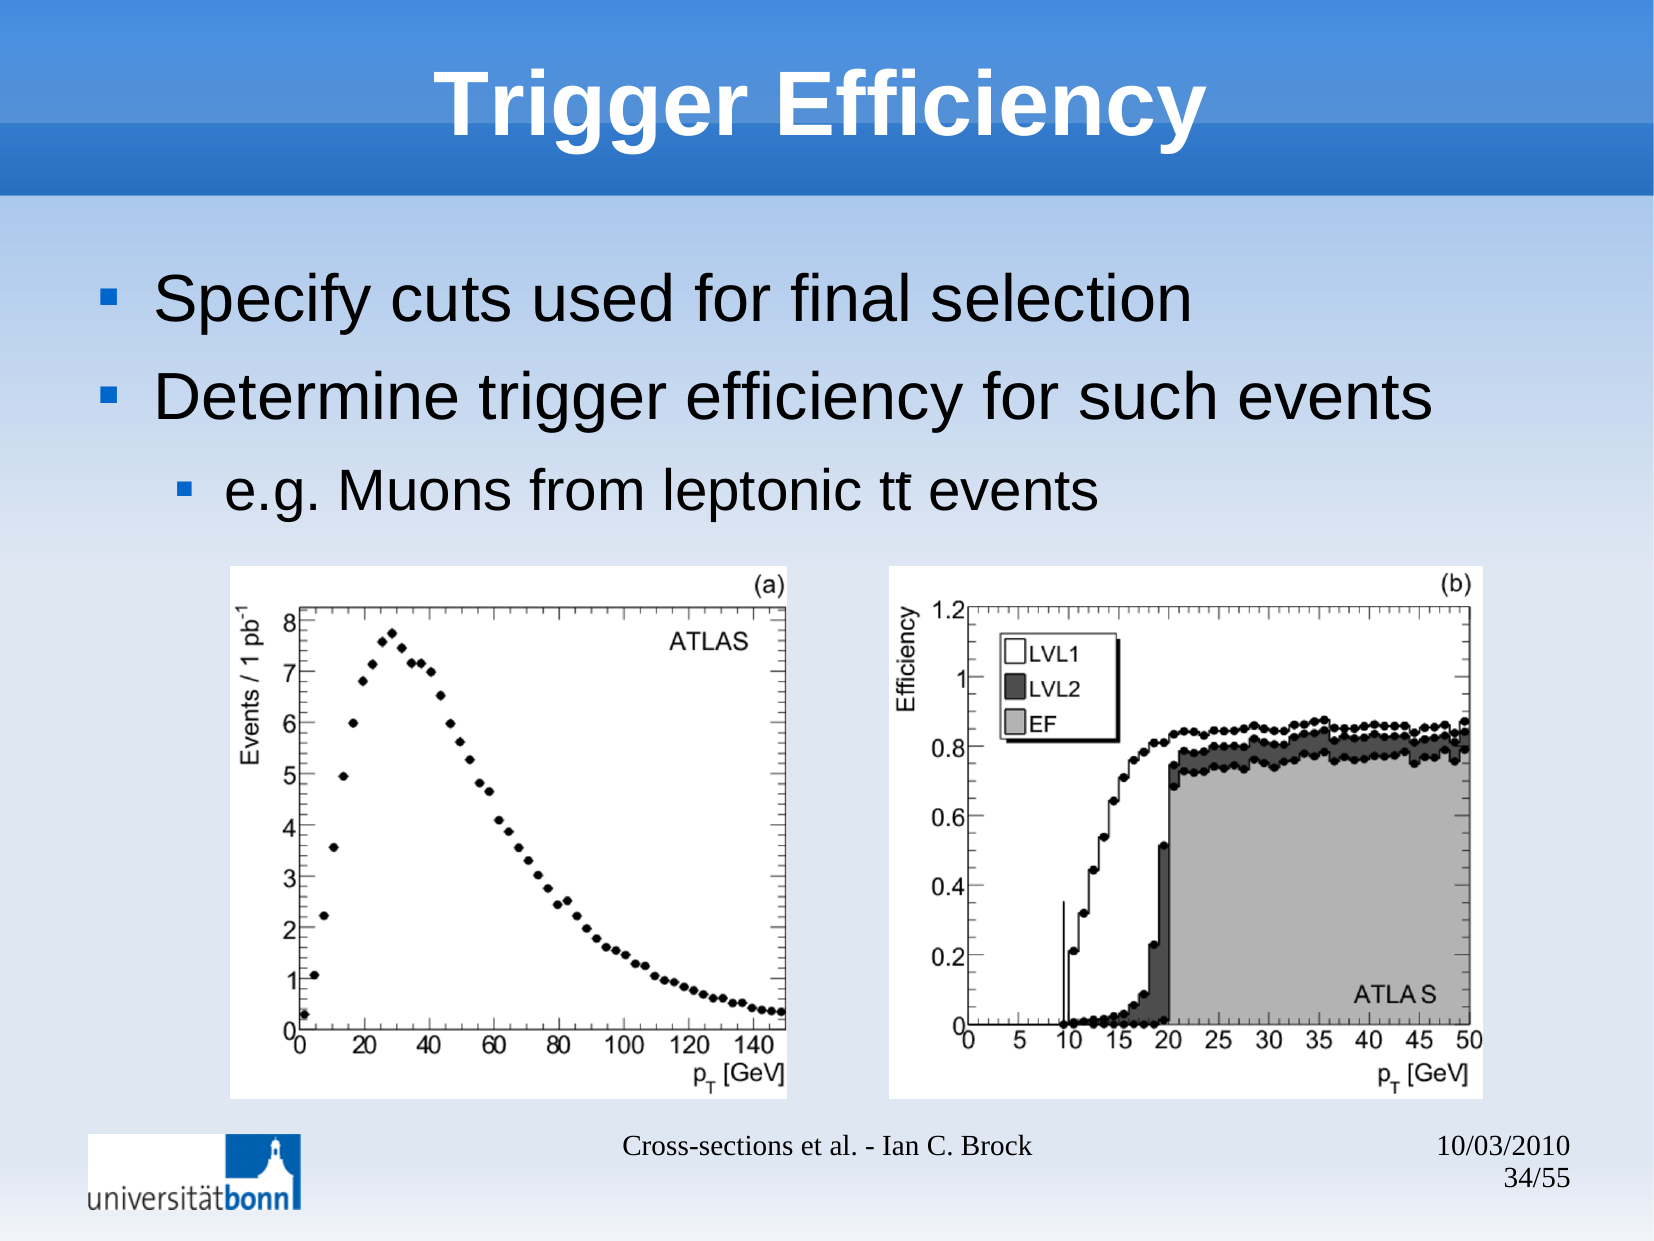

# Trigger Efficiency
Specify cuts used for final selection
Determine trigger efficiency for such events
e.g. Muons from leptonic tt events
-
Cross-sections et al. - Ian C. Brock
34